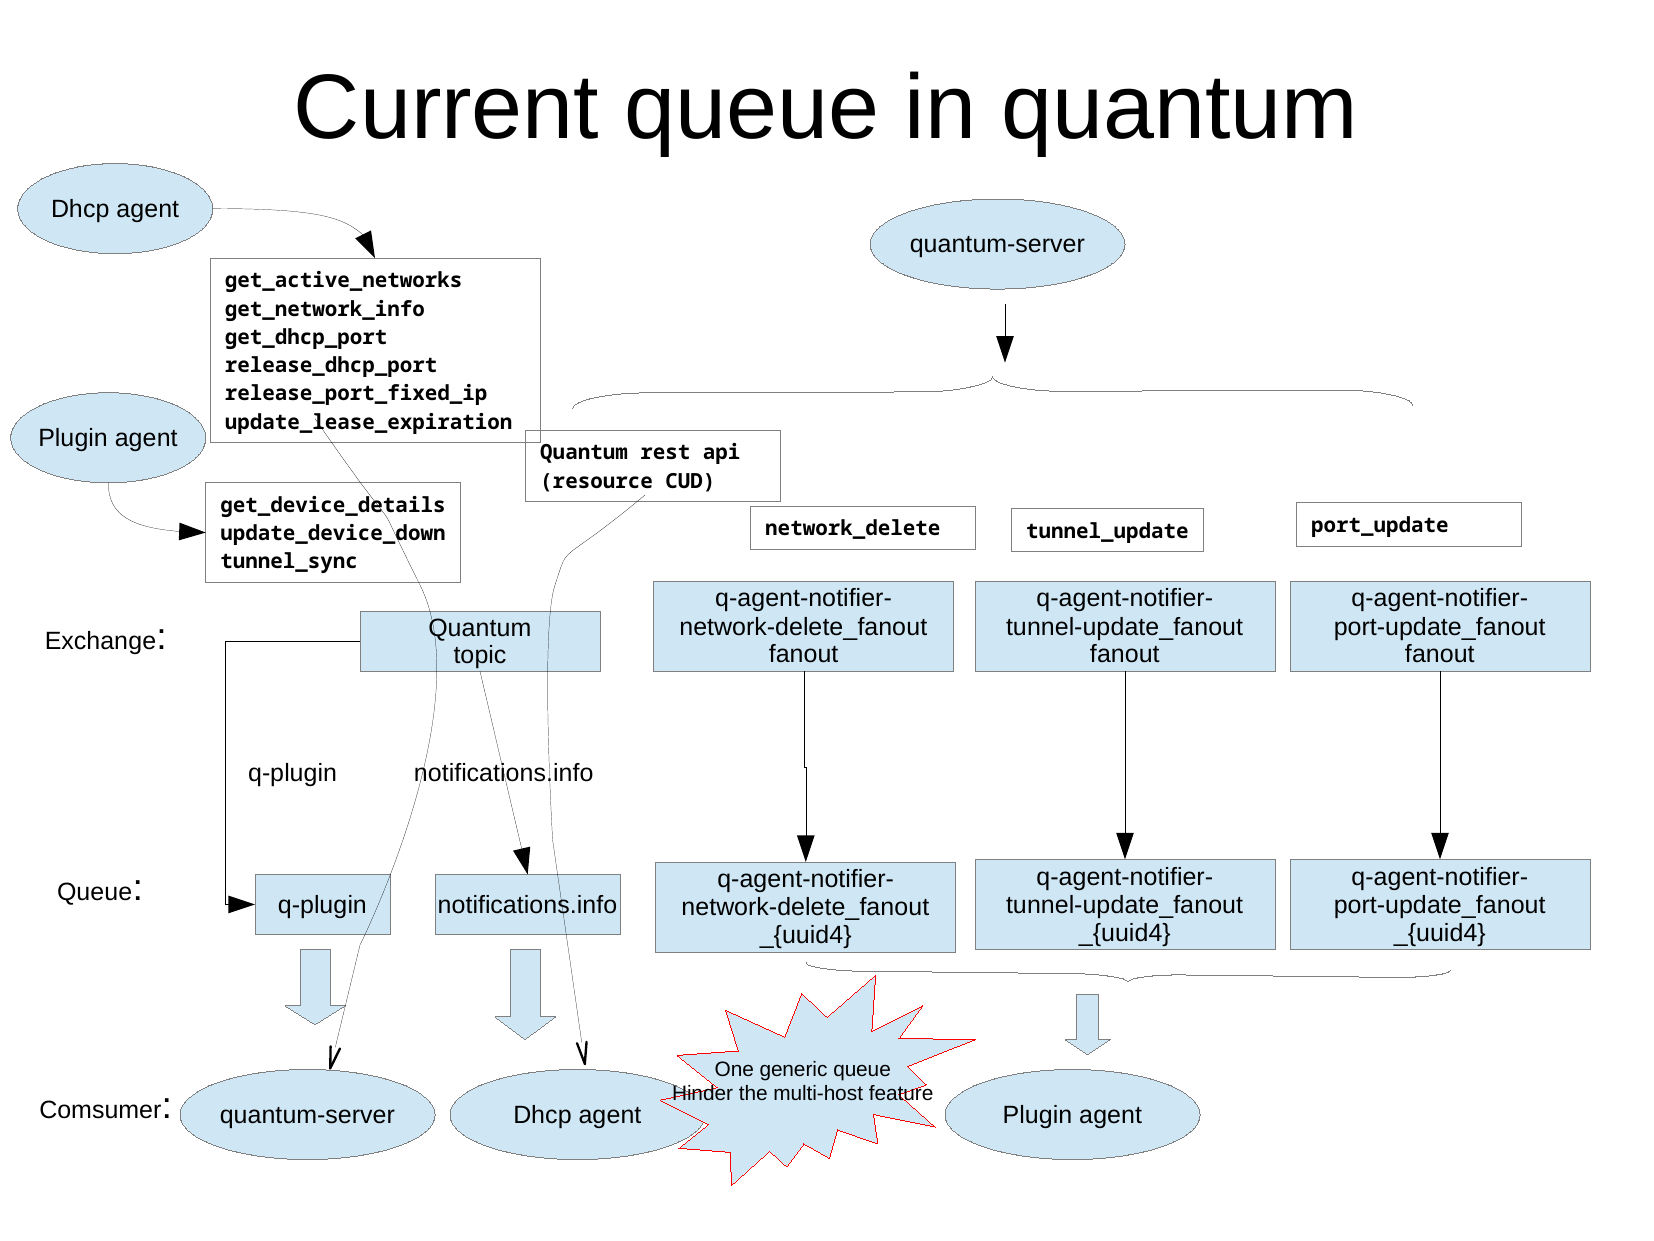

# Current queue in quantum
Dhcp agent
quantum-server
get_active_networks
get_network_info
get_dhcp_port
release_dhcp_port
release_port_fixed_ip
update_lease_expiration
Plugin agent
Quantum rest api (resource CUD)
get_device_details
update_device_down
tunnel_sync
port_update
network_delete
tunnel_update
q-agent-notifier-
network-delete_fanout
fanout
q-agent-notifier-
tunnel-update_fanout
fanout
q-agent-notifier-
port-update_fanout
fanout
Exchange:
Quantum
topic
Queue:
q-agent-notifier-
tunnel-update_fanout
_{uuid4}
q-agent-notifier-
port-update_fanout
_{uuid4}
q-agent-notifier-
network-delete_fanout
_{uuid4}
q-plugin
notifications.info
One generic queue
Hinder the multi-host feature
quantum-server
Dhcp agent
Plugin agent
Comsumer: